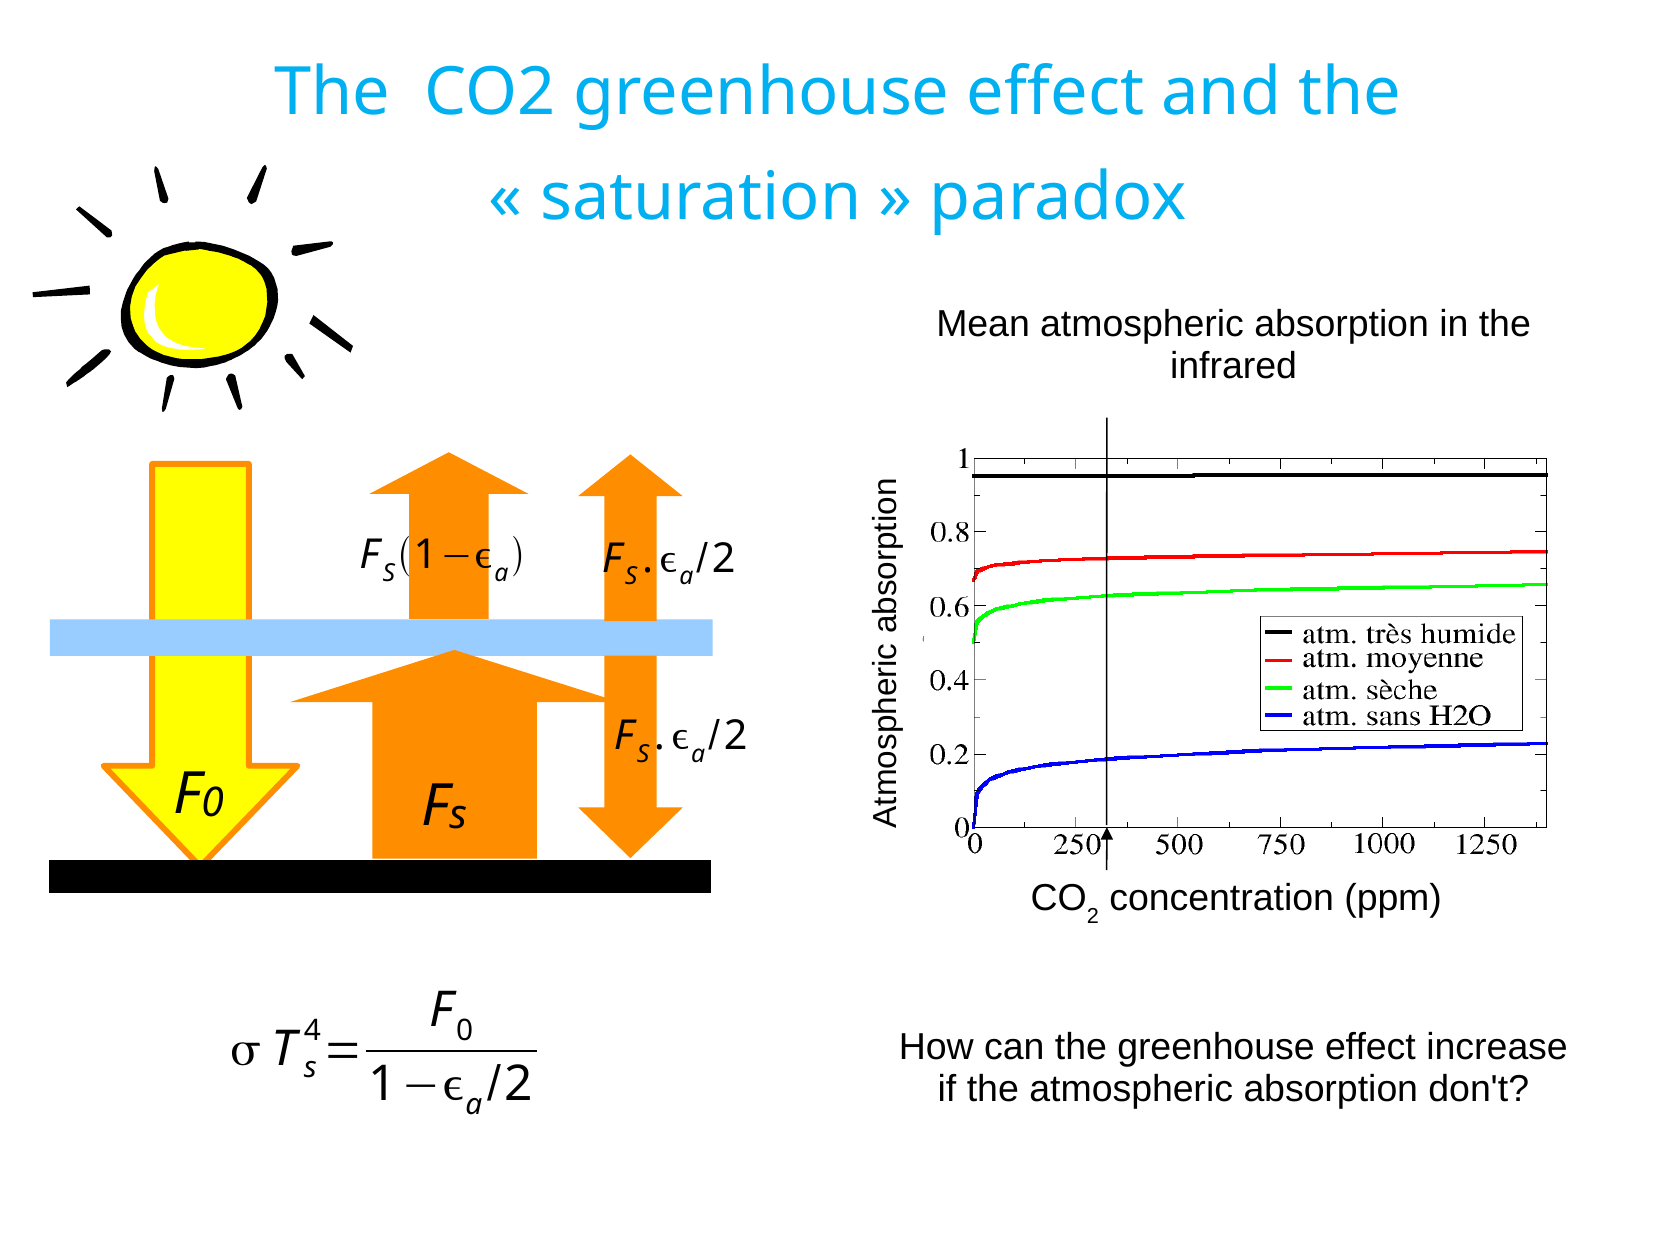

The CO2 greenhouse effect and the « saturation » paradox
Mean atmospheric absorption in the infrared
Atmospheric absorption
F0
Fs
CO2 concentration (ppm)
How can the greenhouse effect increase if the atmospheric absorption don't?